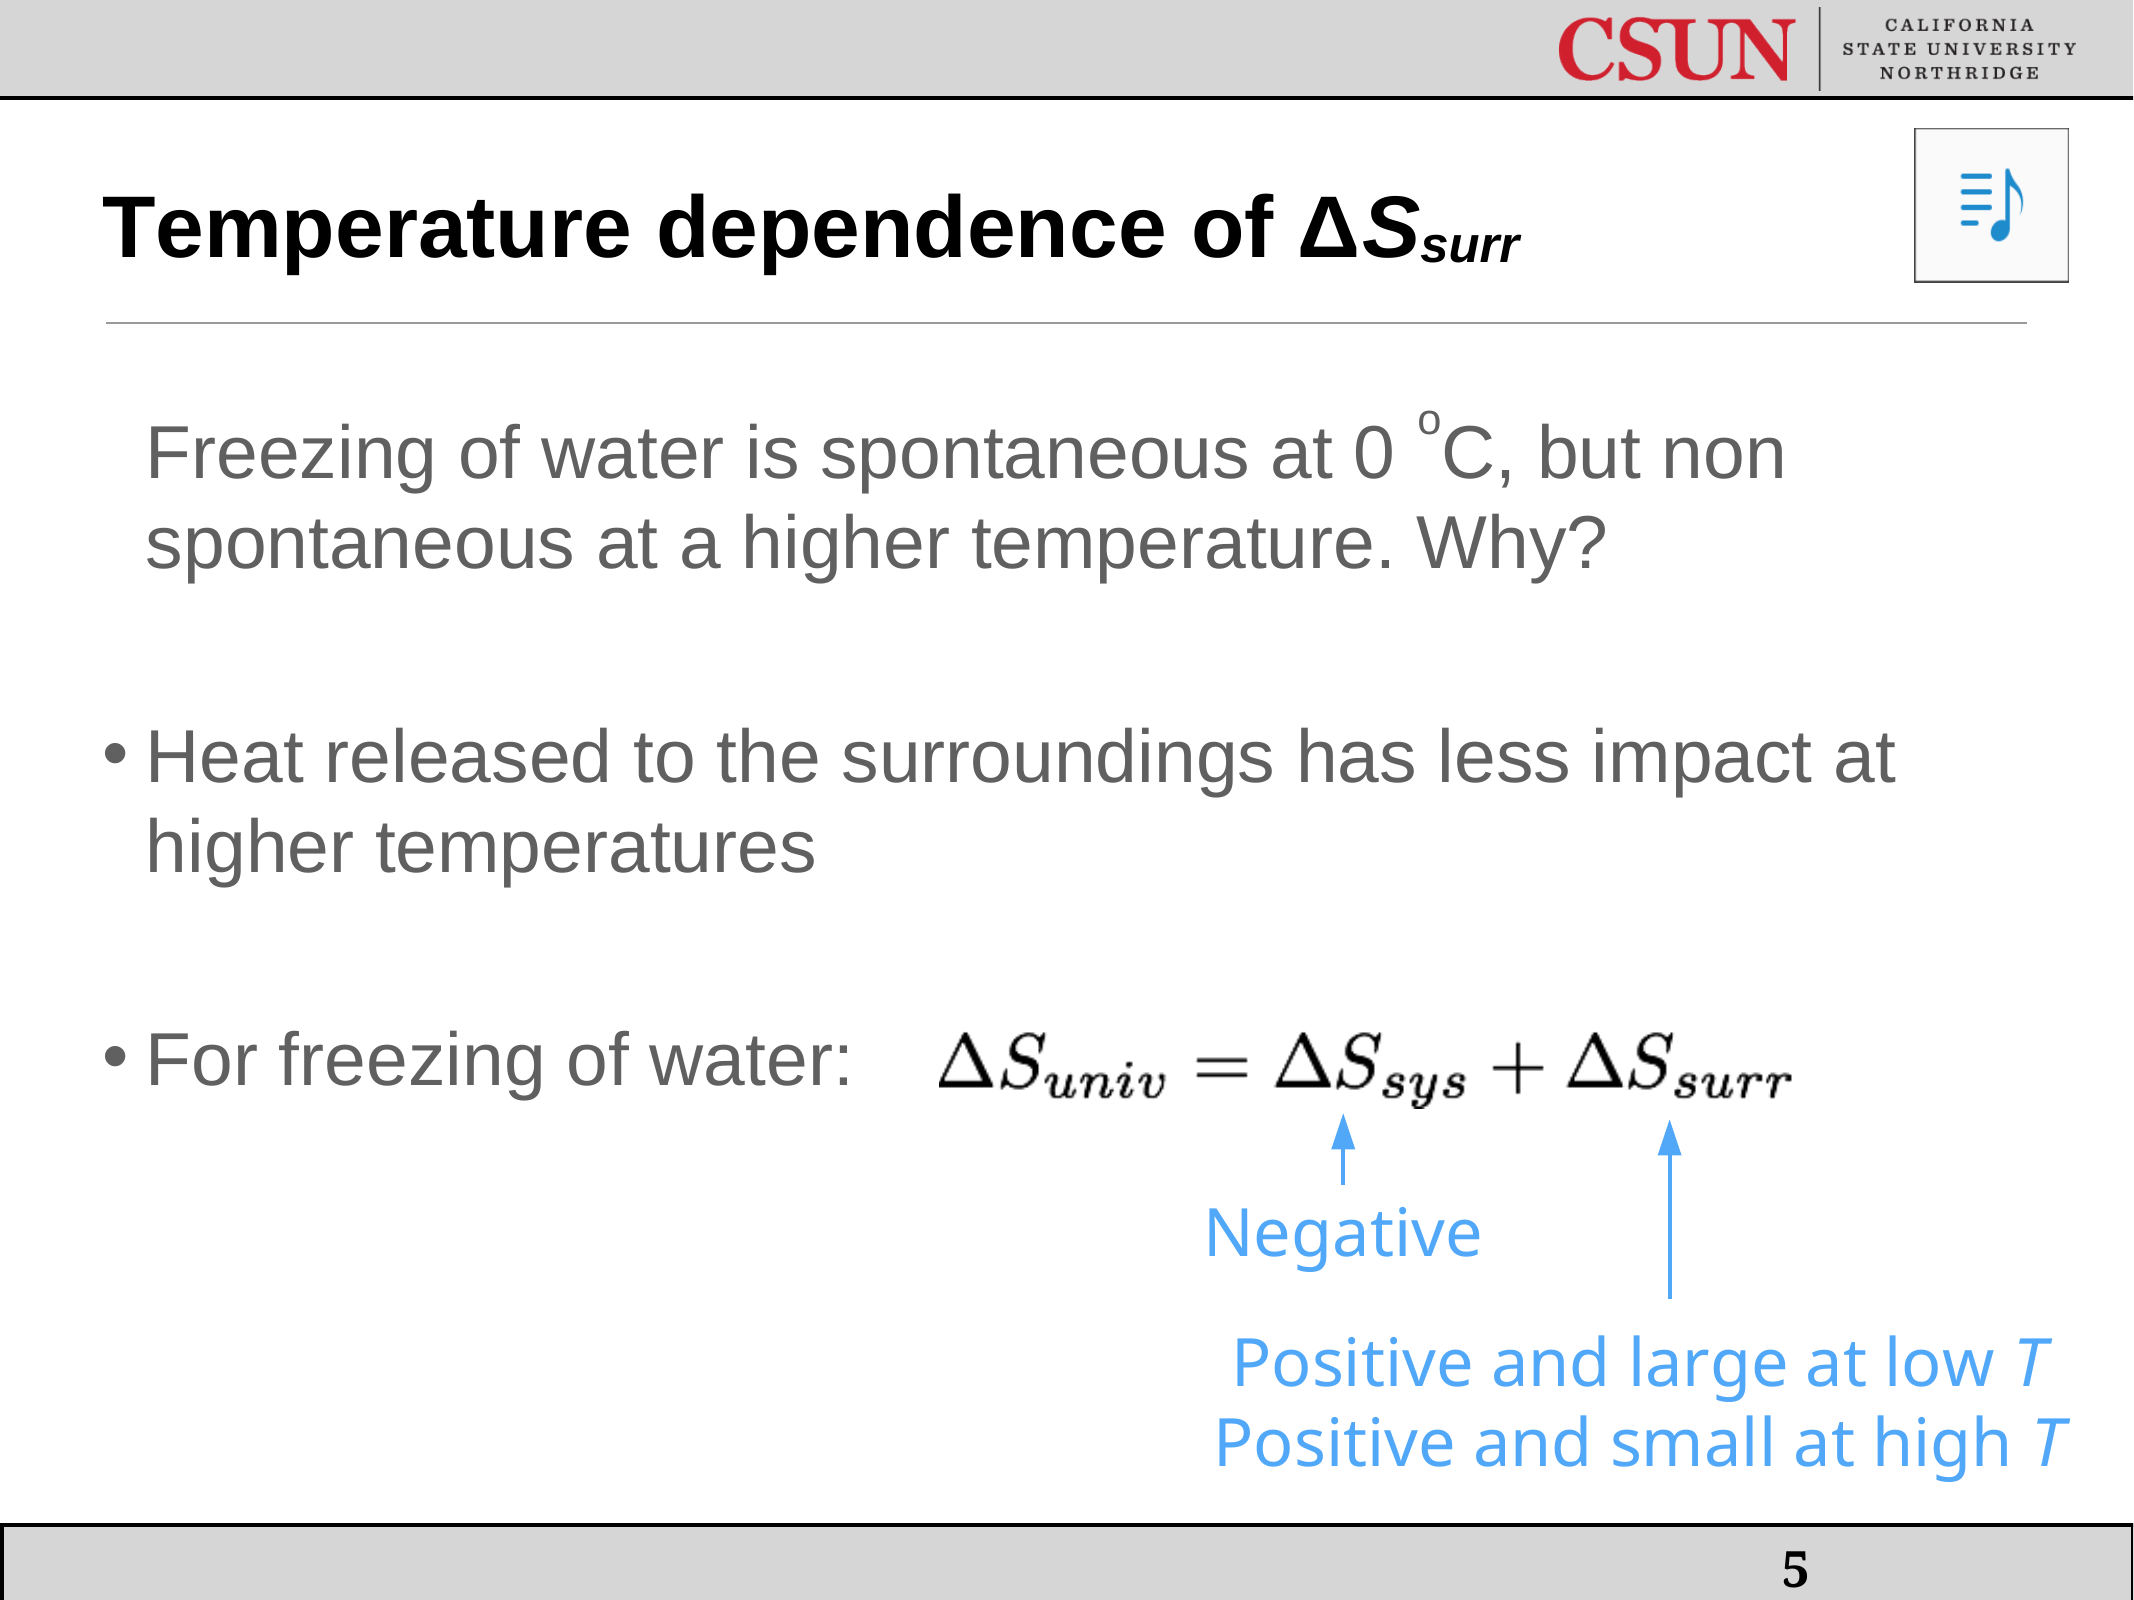

# Temperature dependence of ΔSsurr
Freezing of water is spontaneous at 0 oC, but non spontaneous at a higher temperature. Why?
Heat released to the surroundings has less impact at higher temperatures
For freezing of water:
Negative
Positive and large at low T
Positive and small at high T
5